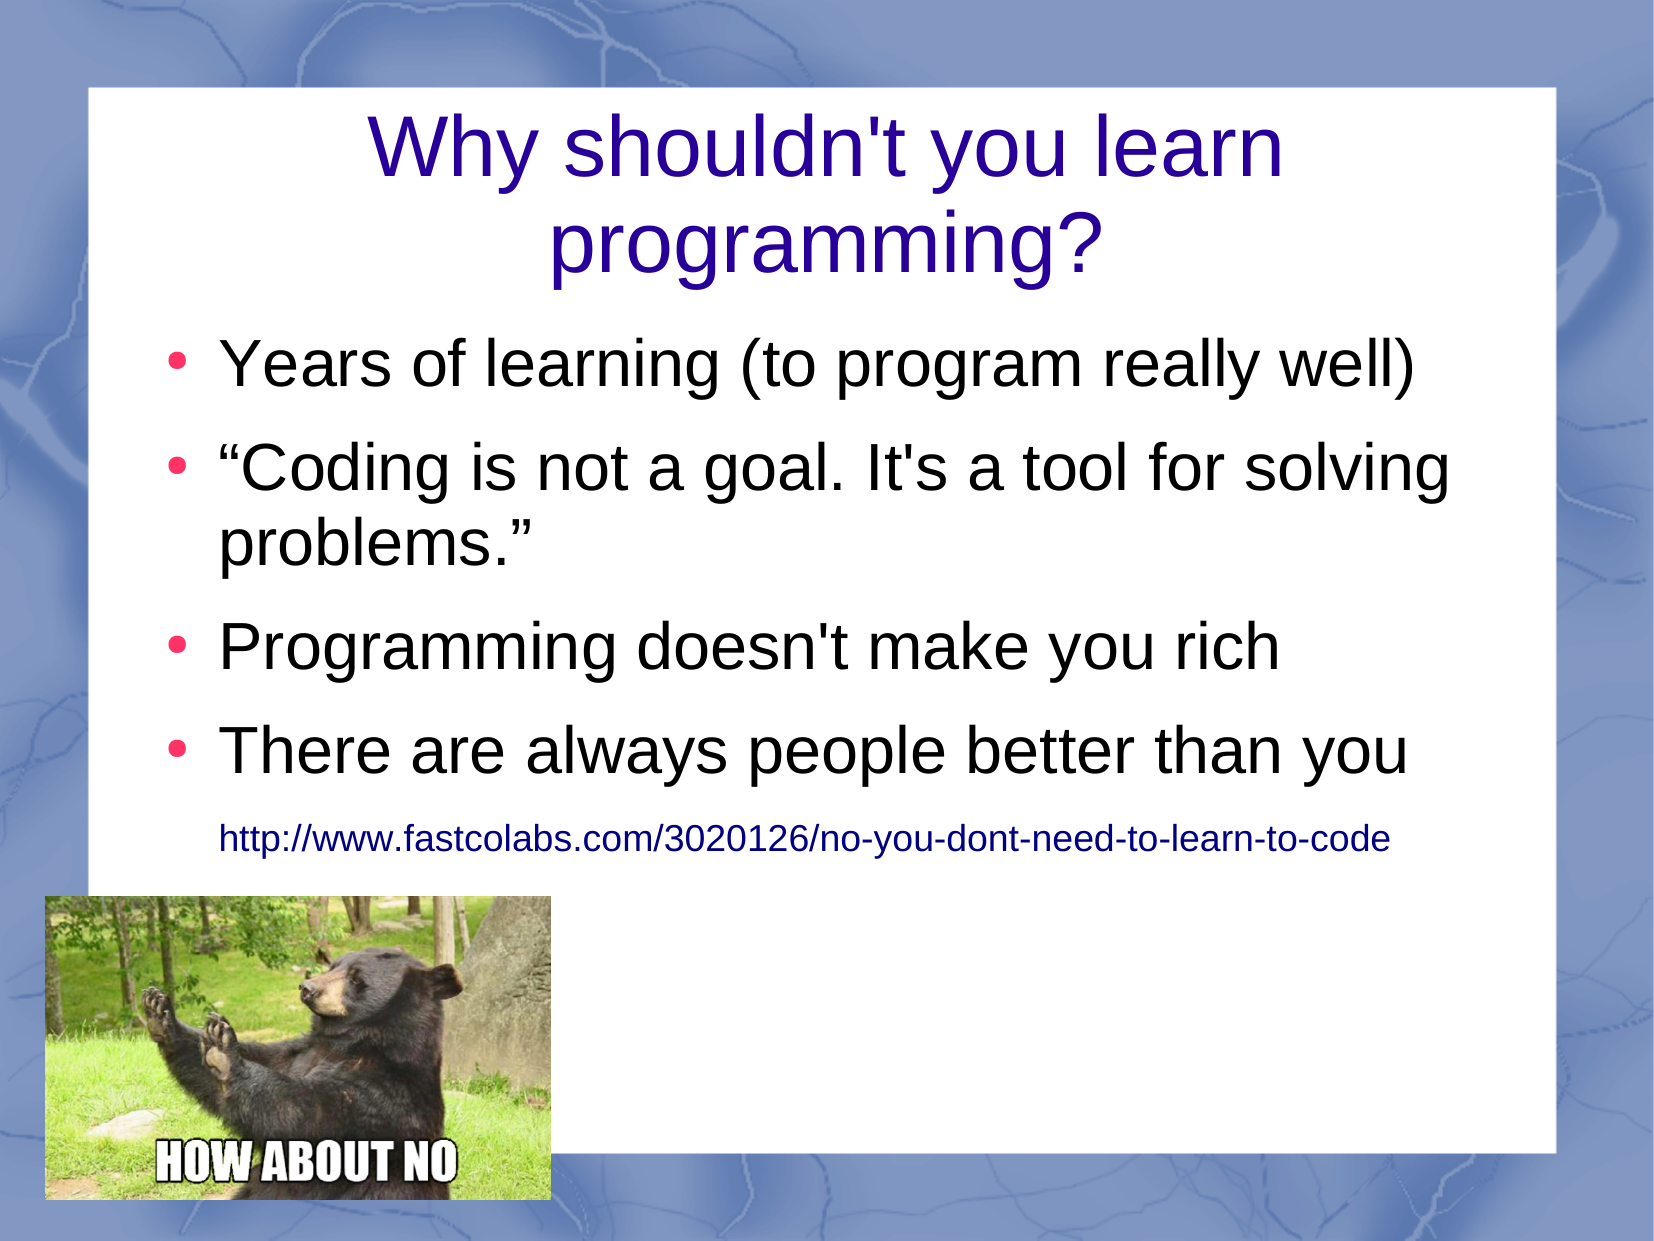

# Why shouldn't you learn programming?
Years of learning (to program really well)
“Coding is not a goal. It's a tool for solving problems.”
Programming doesn't make you rich
There are always people better than you
http://www.fastcolabs.com/3020126/no-you-dont-need-to-learn-to-code